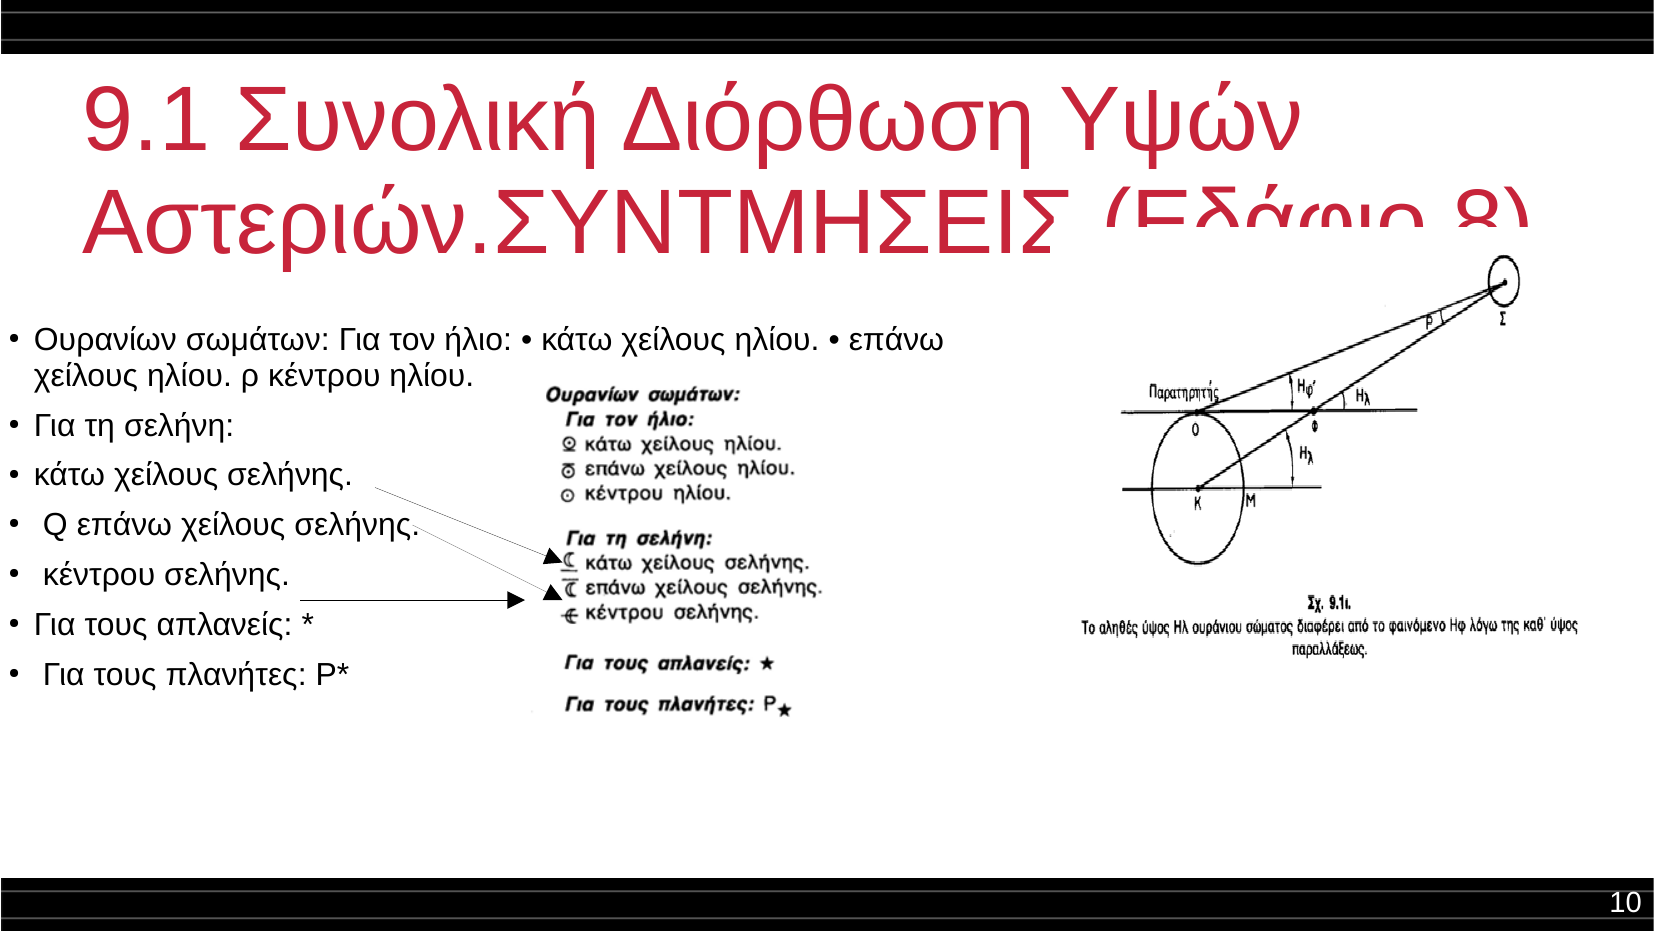

# 9.1 Συνολική Διόρθωση Υψών Αστεριών.ΣΥΝΤΜΗΣΕΙΣ (Εδάφιο 8)
Ουρανίων σωμάτων: Για τον ήλιο: • κάτω χείλους ηλίου. • επάνω χείλους ηλίου. ρ κέντρου ηλίου.
Για τη σελήνη:
κάτω χείλους σελήνης.
 Q επάνω χείλους σελήνης.
 κέντρου σελήνης.
Για τους απλανείς: *
 Για τους πλανήτες: Ρ*